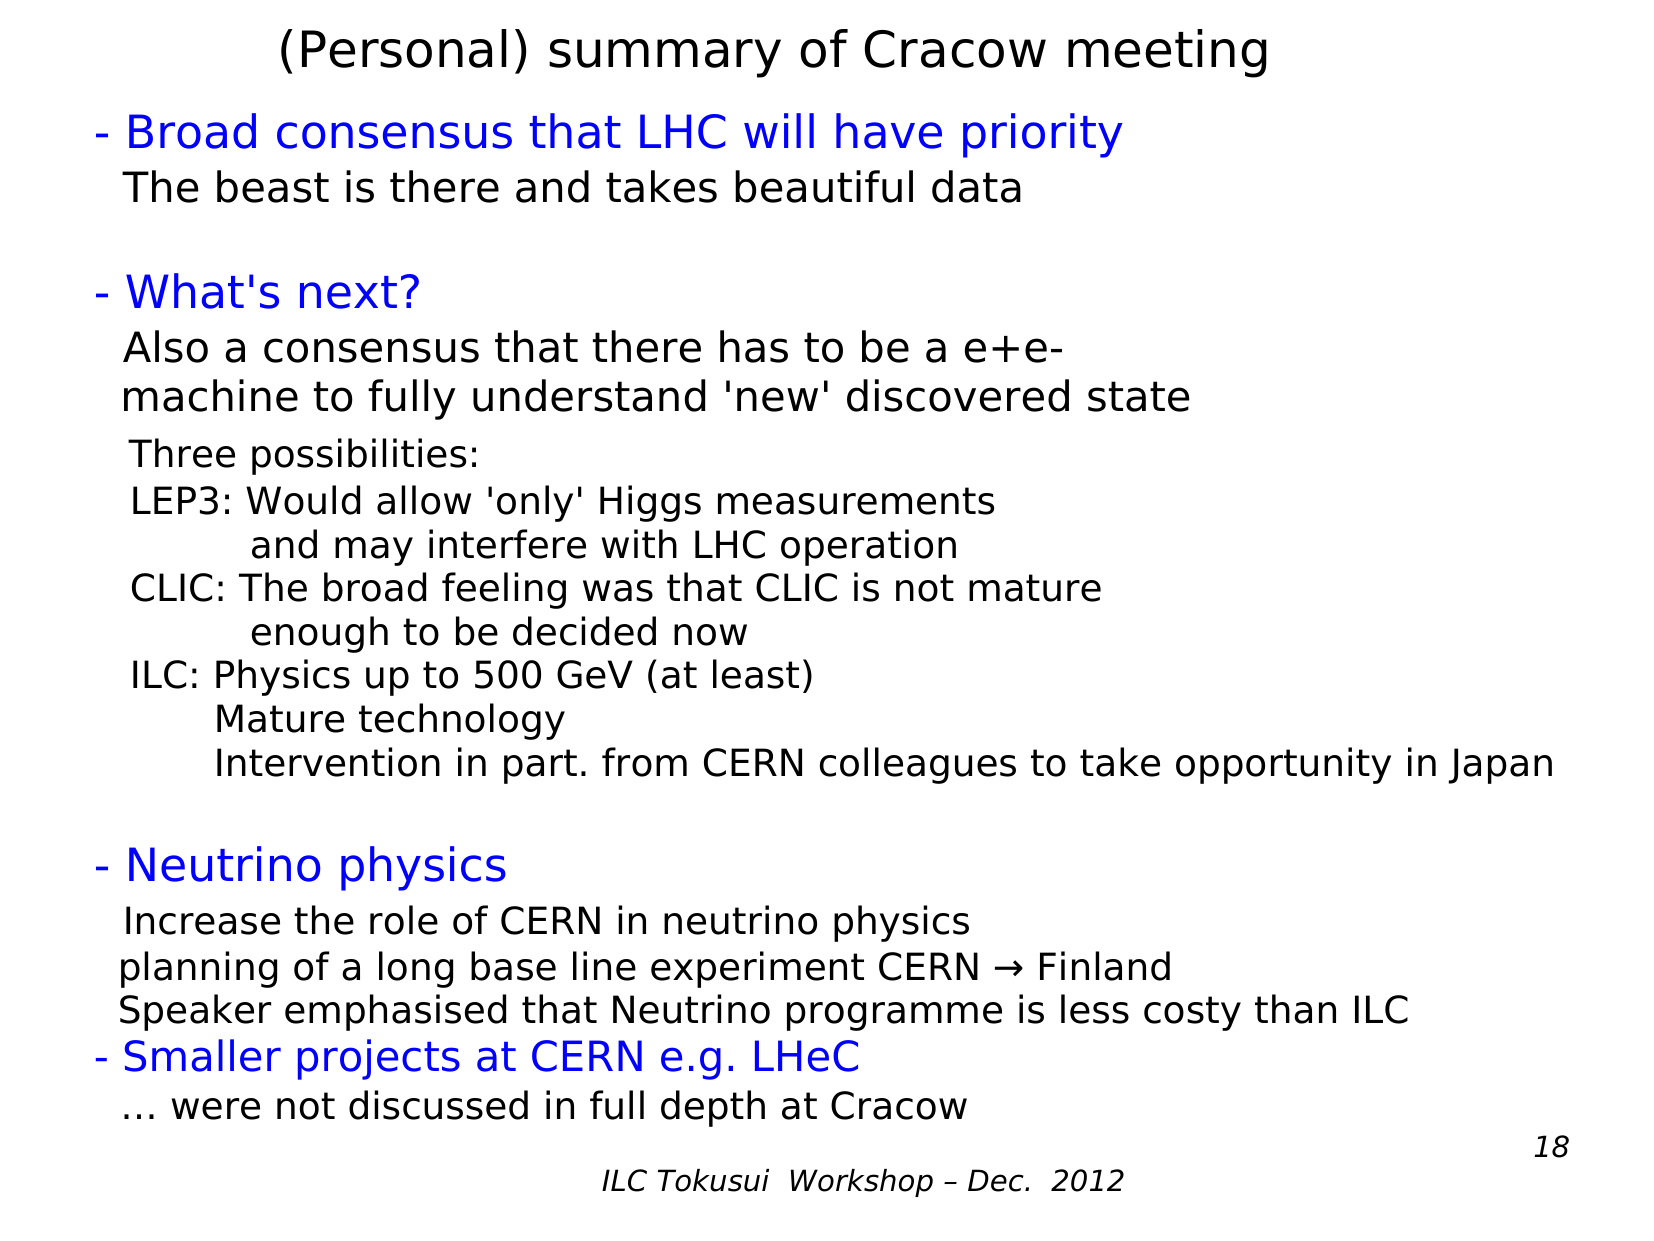

(Personal) summary of Cracow meeting
- Broad consensus that LHC will have priority
 The beast is there and takes beautiful data
- What's next?
 Also a consensus that there has to be a e+e-
 machine to fully understand 'new' discovered state
 Three possibilities:
 LEP3: Would allow 'only' Higgs measurements
 and may interfere with LHC operation
 CLIC: The broad feeling was that CLIC is not mature
 enough to be decided now
 ILC: Physics up to 500 GeV (at least)
 Mature technology
 Intervention in part. from CERN colleagues to take opportunity in Japan
- Neutrino physics
 Increase the role of CERN in neutrino physics
 planning of a long base line experiment CERN → Finland
 Speaker emphasised that Neutrino programme is less costy than ILC
- Smaller projects at CERN e.g. LHeC
 … were not discussed in full depth at Cracow
FCPPL Workshop - March 2012
18